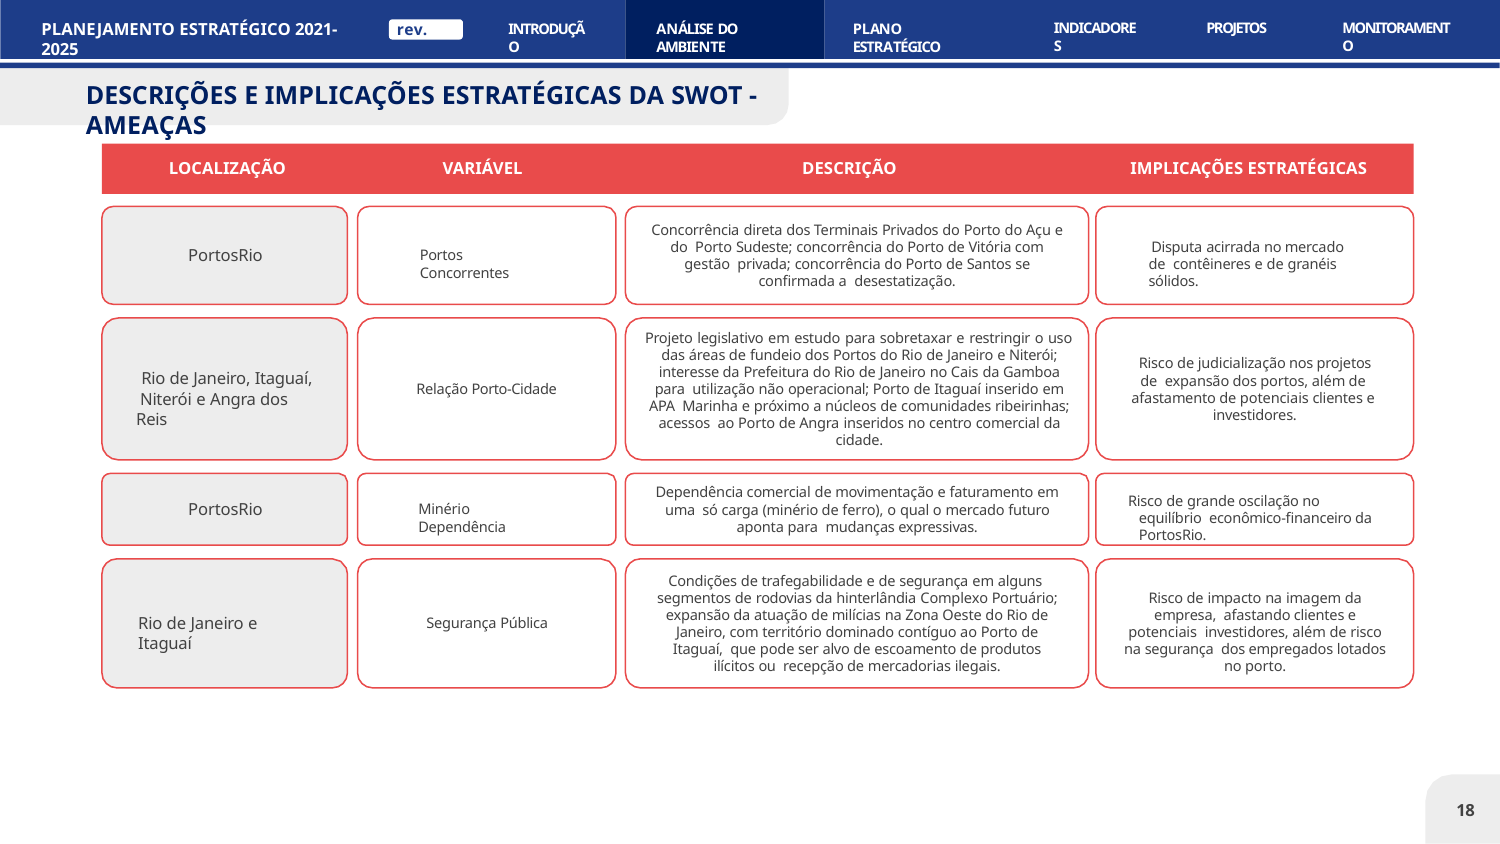

PLANEJAMENTO ESTRATÉGICO 2021-2025
INDICADORES
PROJETOS
MONITORAMENTO
rev. 2022
INTRODUÇÃO
ANÁLISE DO AMBIENTE
PLANO ESTRATÉGICO
DESCRIÇÕES E IMPLICAÇÕES ESTRATÉGICAS DA SWOT - AMEAÇAS
LOCALIZAÇÃO	VARIÁVEL	DESCRIÇÃO	IMPLICAÇÕES ESTRATÉGICAS
Concorrência direta dos Terminais Privados do Porto do Açu e do Porto Sudeste; concorrência do Porto de Vitória com gestão privada; concorrência do Porto de Santos se conﬁrmada a desestatização.
Disputa acirrada no mercado de contêineres e de granéis sólidos.
PortosRio
Portos Concorrentes
Projeto legislativo em estudo para sobretaxar e restringir o uso das áreas de fundeio dos Portos do Rio de Janeiro e Niterói; interesse da Prefeitura do Rio de Janeiro no Cais da Gamboa para utilização não operacional; Porto de Itaguaí inserido em APA Marinha e próximo a núcleos de comunidades ribeirinhas; acessos ao Porto de Angra inseridos no centro comercial da cidade.
Risco de judicialização nos projetos de expansão dos portos, além de afastamento de potenciais clientes e investidores.
Rio de Janeiro, Itaguaí, Niterói e Angra dos Reis
Relação Porto-Cidade
Dependência comercial de movimentação e faturamento em uma só carga (minério de ferro), o qual o mercado futuro aponta para mudanças expressivas.
Risco de grande oscilação no equilíbrio econômico-ﬁnanceiro da PortosRio.
PortosRio
Minério Dependência
Condições de trafegabilidade e de segurança em alguns segmentos de rodovias da hinterlândia Complexo Portuário; expansão da atuação de milícias na Zona Oeste do Rio de Janeiro, com território dominado contíguo ao Porto de Itaguaí, que pode ser alvo de escoamento de produtos ilícitos ou recepção de mercadorias ilegais.
Risco de impacto na imagem da empresa, afastando clientes e potenciais investidores, além de risco na segurança dos empregados lotados no porto.
Rio de Janeiro e Itaguaí
Segurança Pública